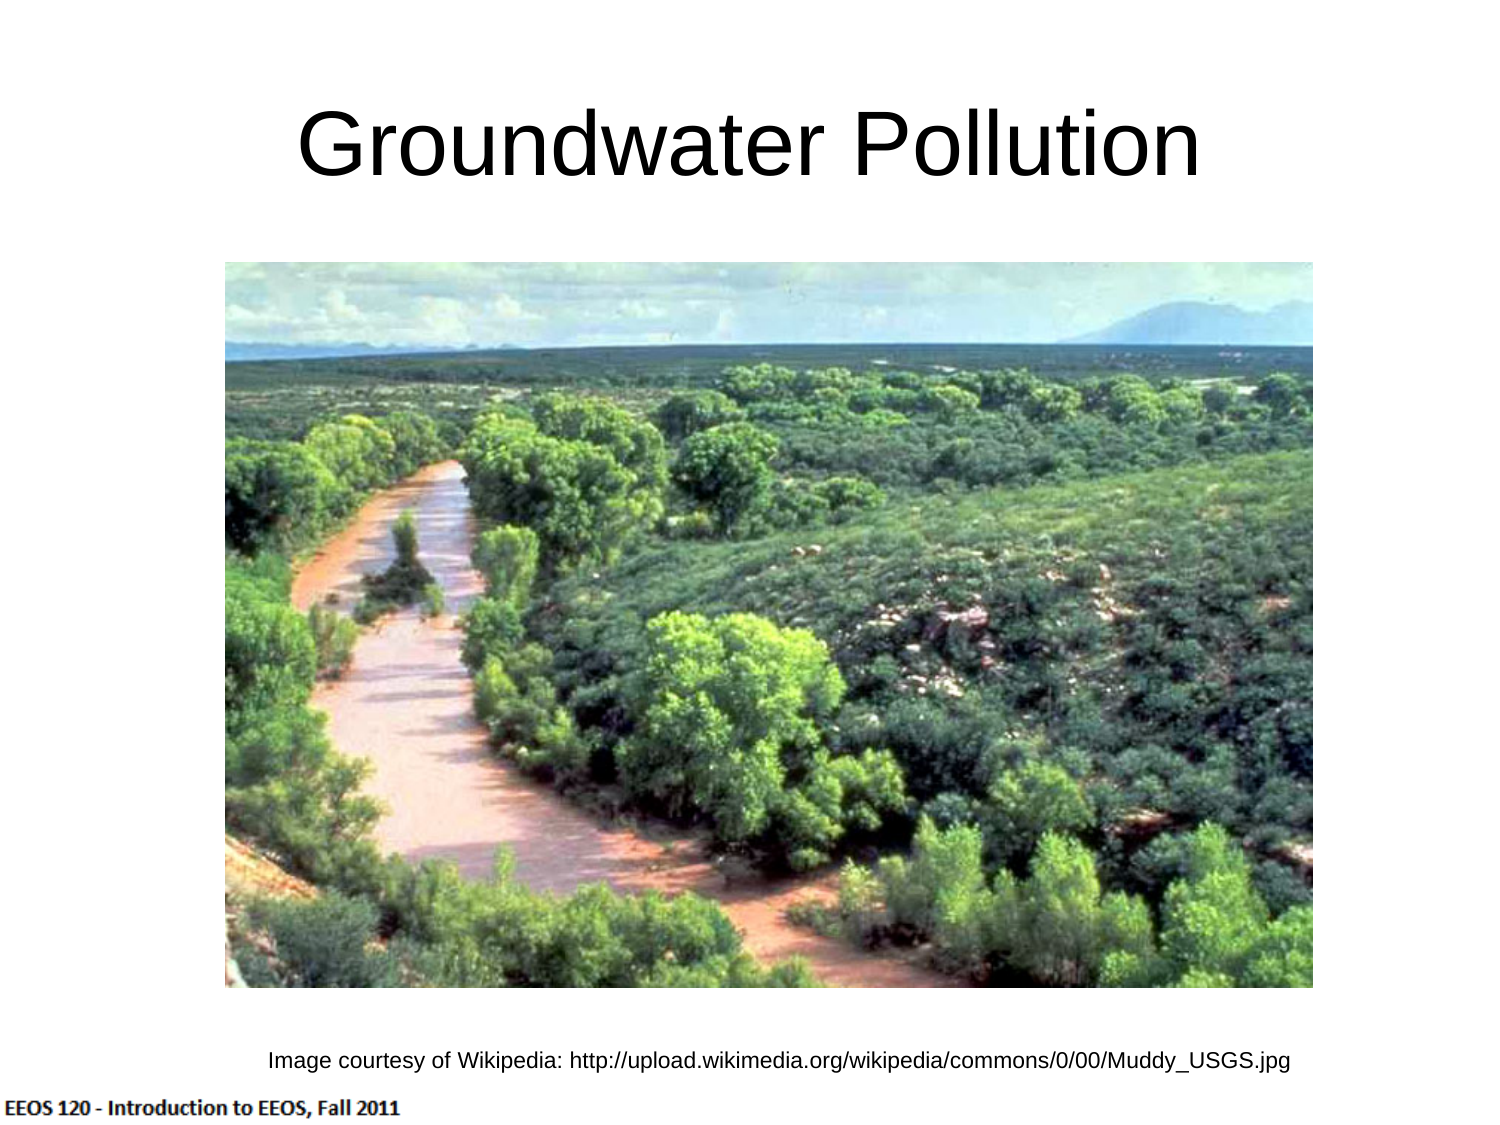

# Groundwater Pollution
Image courtesy of Wikipedia: http://upload.wikimedia.org/wikipedia/commons/0/00/Muddy_USGS.jpg